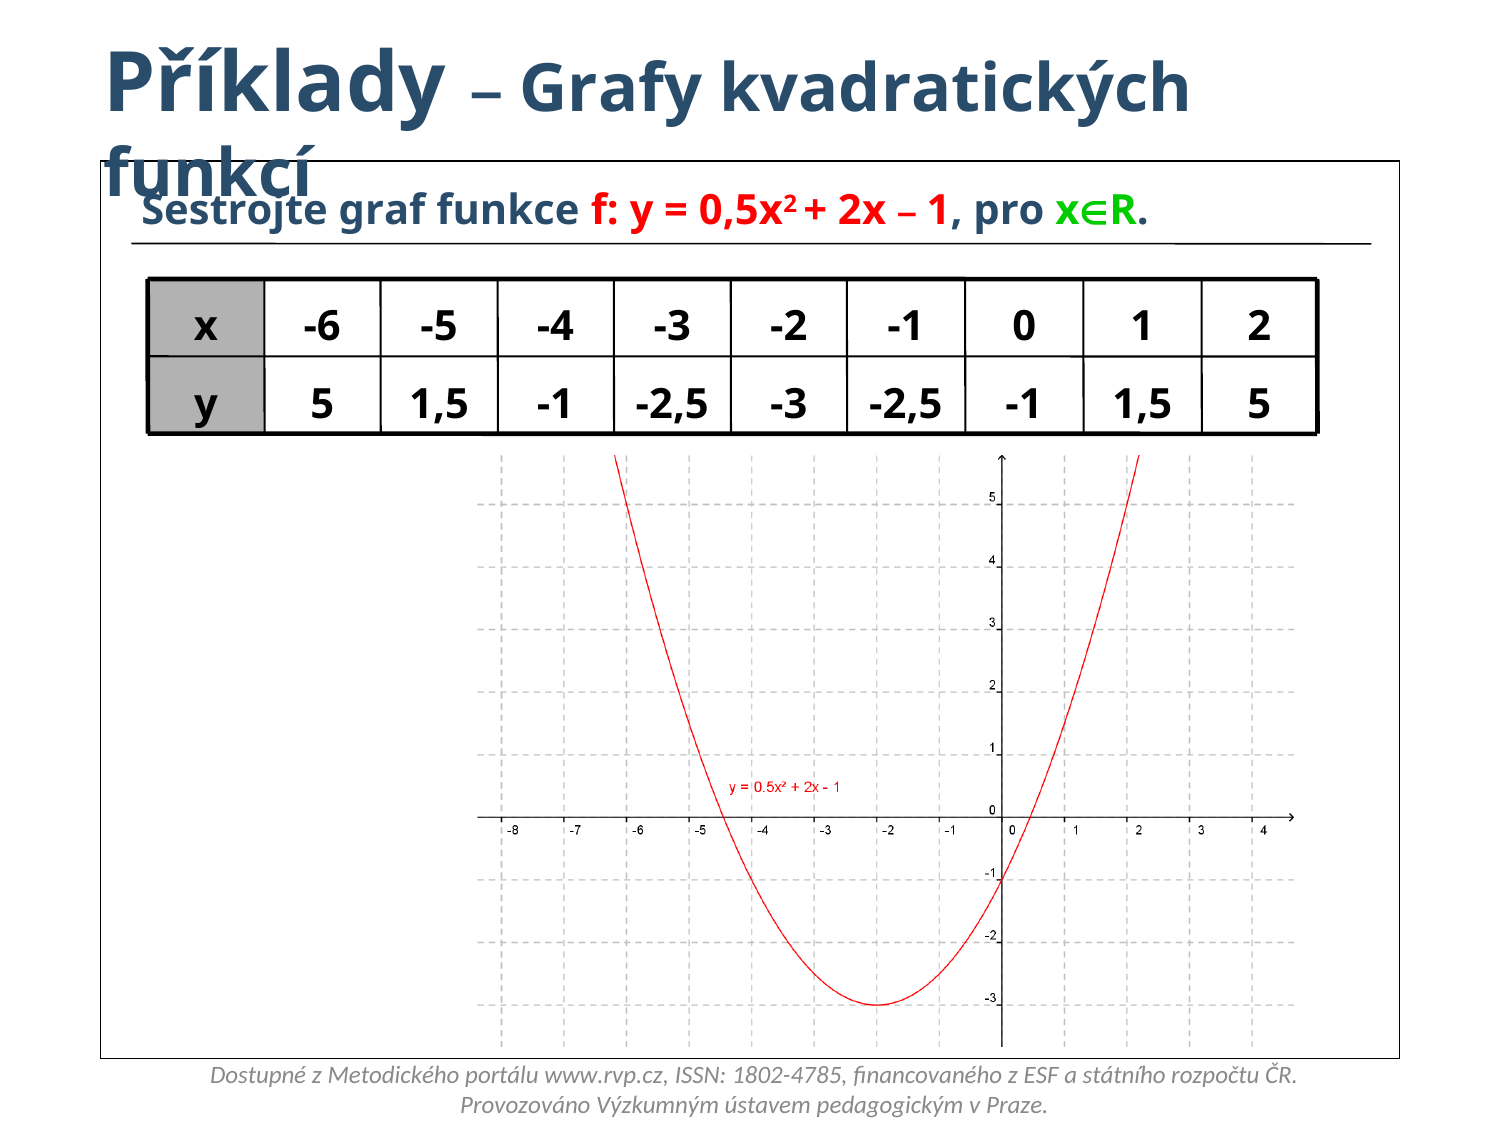

# Příklady – Grafy kvadratických funkcí
Sestrojte graf funkce f: y = 0,5x2 + 2x – 1, pro xR.
x
-6
-5
-4
-3
-2
-1
0
1
2
y
5
1,5
-1
-2,5
-3
-2,5
-1
1,5
5